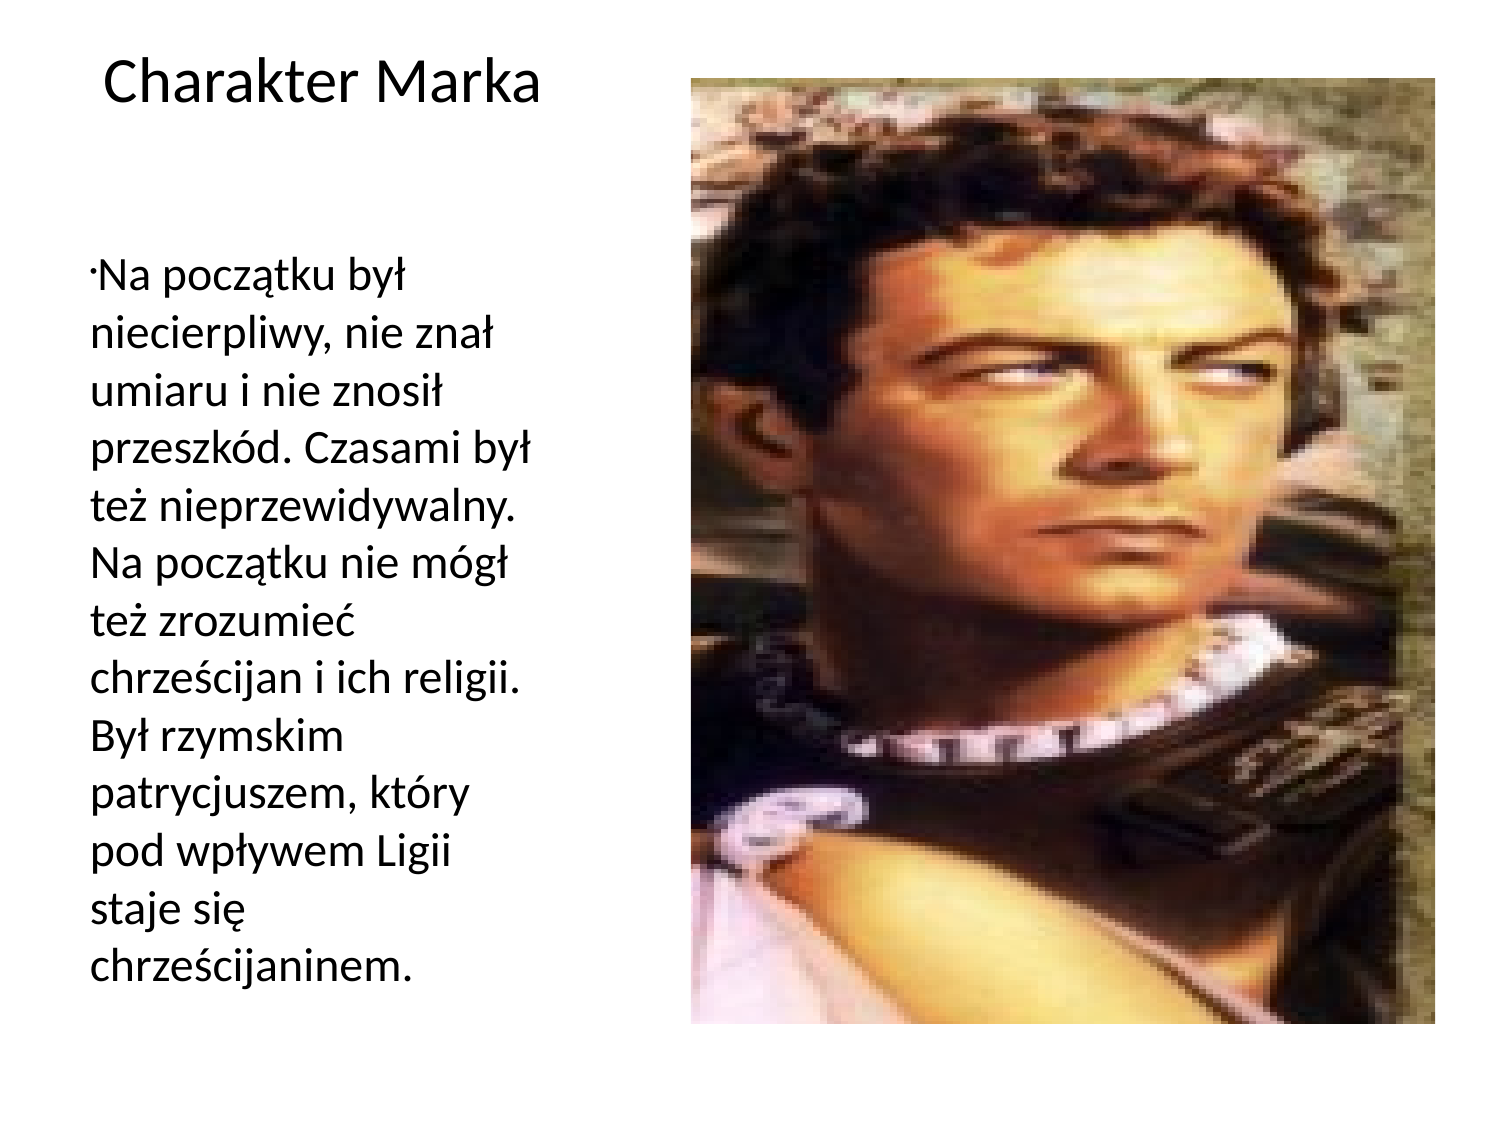

# Charakter Marka
Na początku był niecierpliwy, nie znał umiaru i nie znosił przeszkód. Czasami był też nieprzewidywalny. Na początku nie mógł też zrozumieć chrześcijan i ich religii. Był rzymskim patrycjuszem, który pod wpływem Ligii staje się chrześcijaninem.